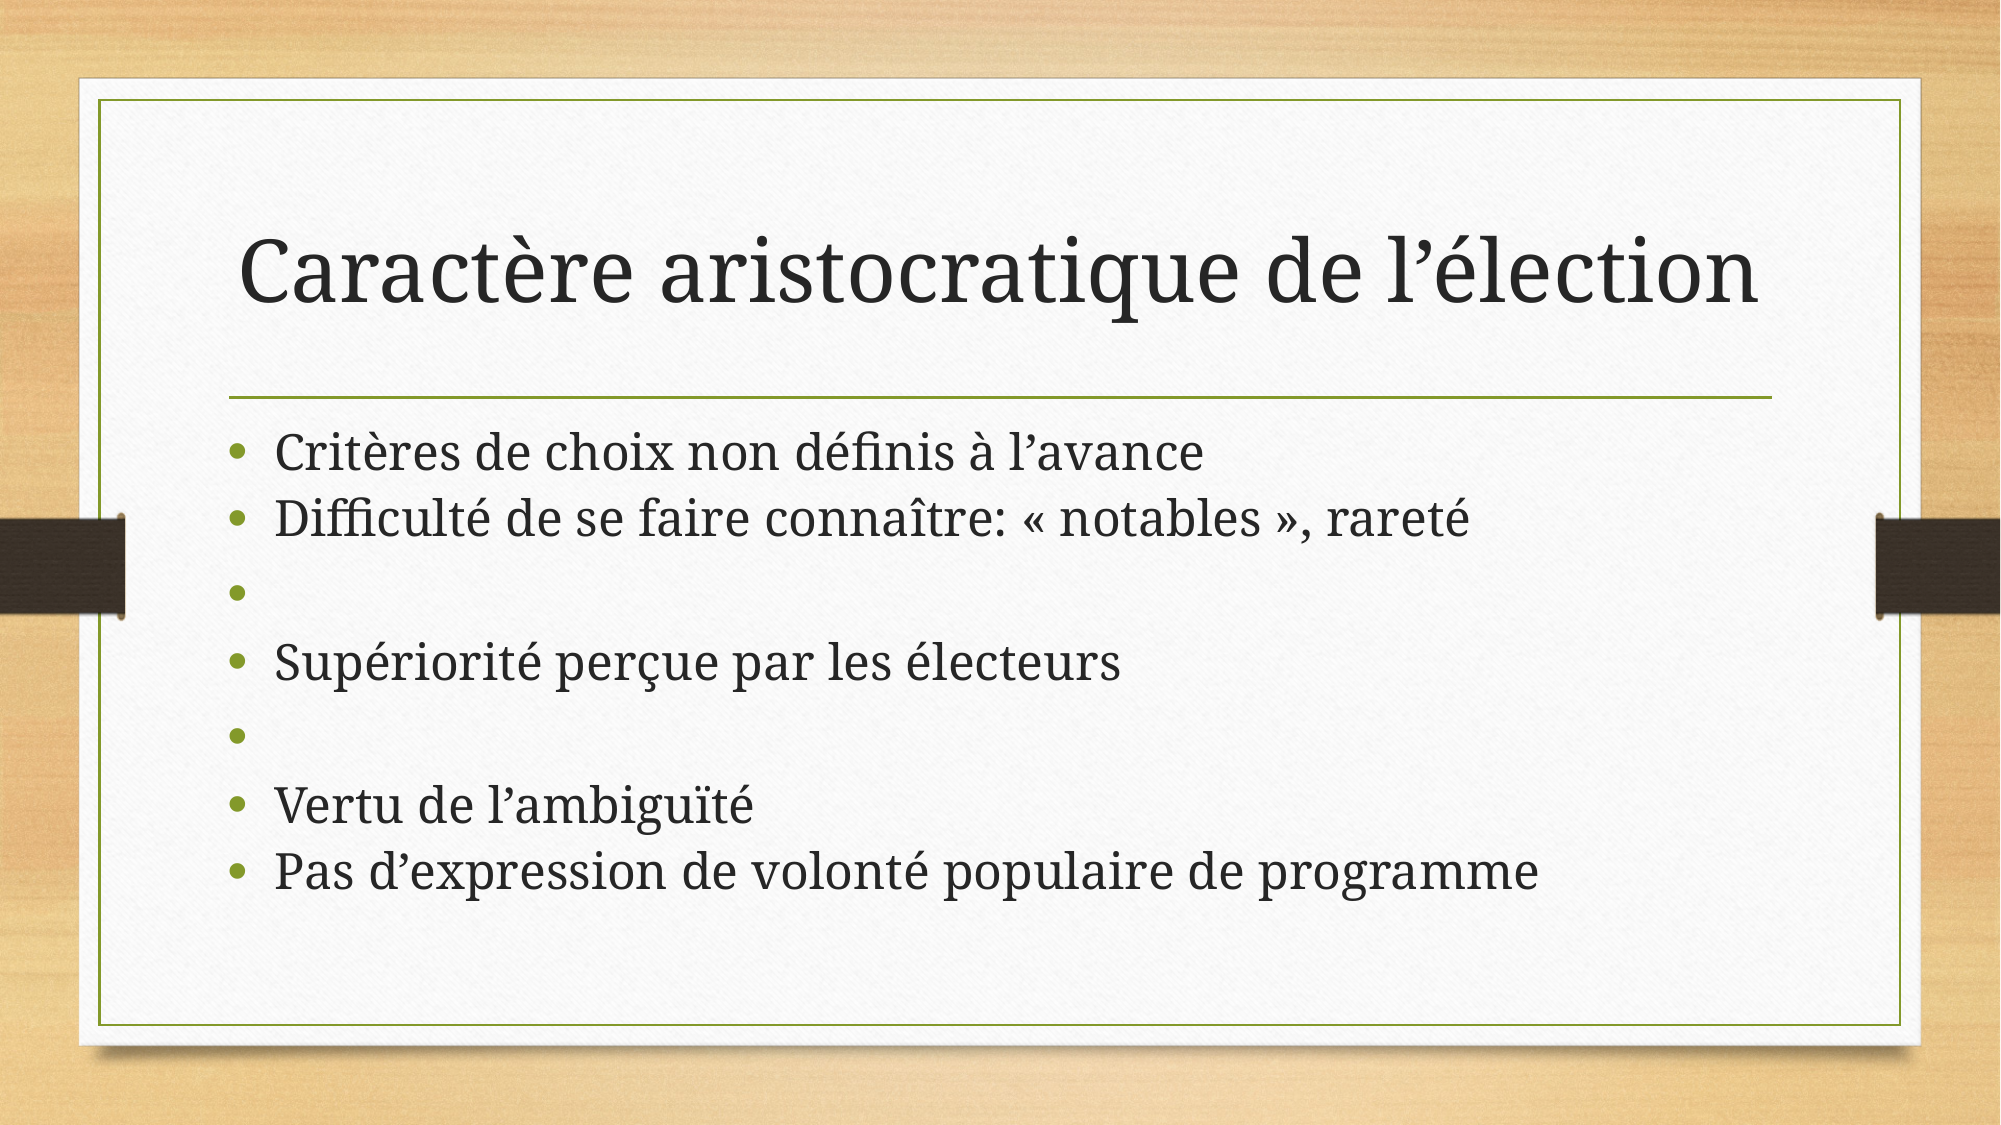

# Caractère aristocratique de l’élection
Critères de choix non définis à l’avance
Difficulté de se faire connaître: « notables », rareté
Supériorité perçue par les électeurs
Vertu de l’ambiguïté
Pas d’expression de volonté populaire de programme